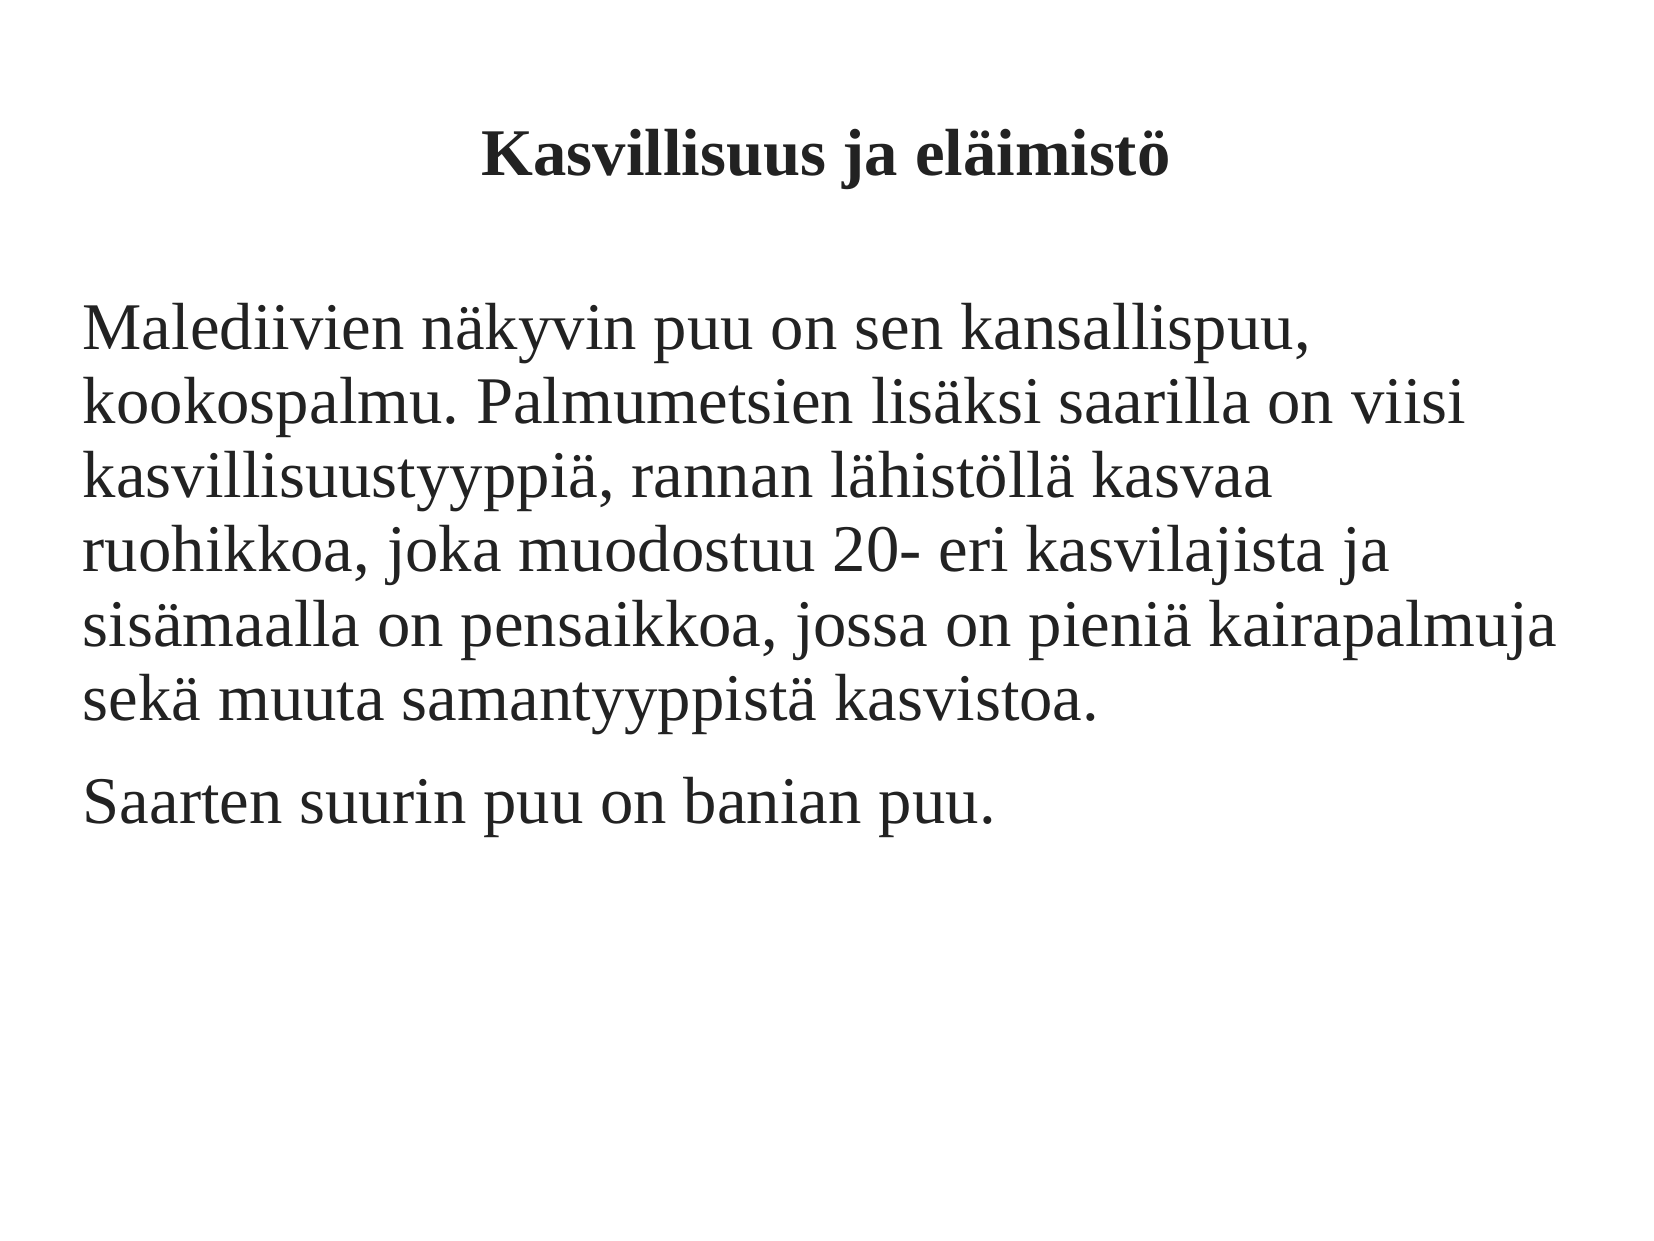

# Kasvillisuus ja eläimistö
Malediivien näkyvin puu on sen kansallispuu, kookospalmu. Palmumetsien lisäksi saarilla on viisi kasvillisuustyyppiä, rannan lähistöllä kasvaa ruohikkoa, joka muodostuu 20- eri kasvilajista ja sisämaalla on pensaikkoa, jossa on pieniä kairapalmuja sekä muuta samantyyppistä kasvistoa.
Saarten suurin puu on banian puu.